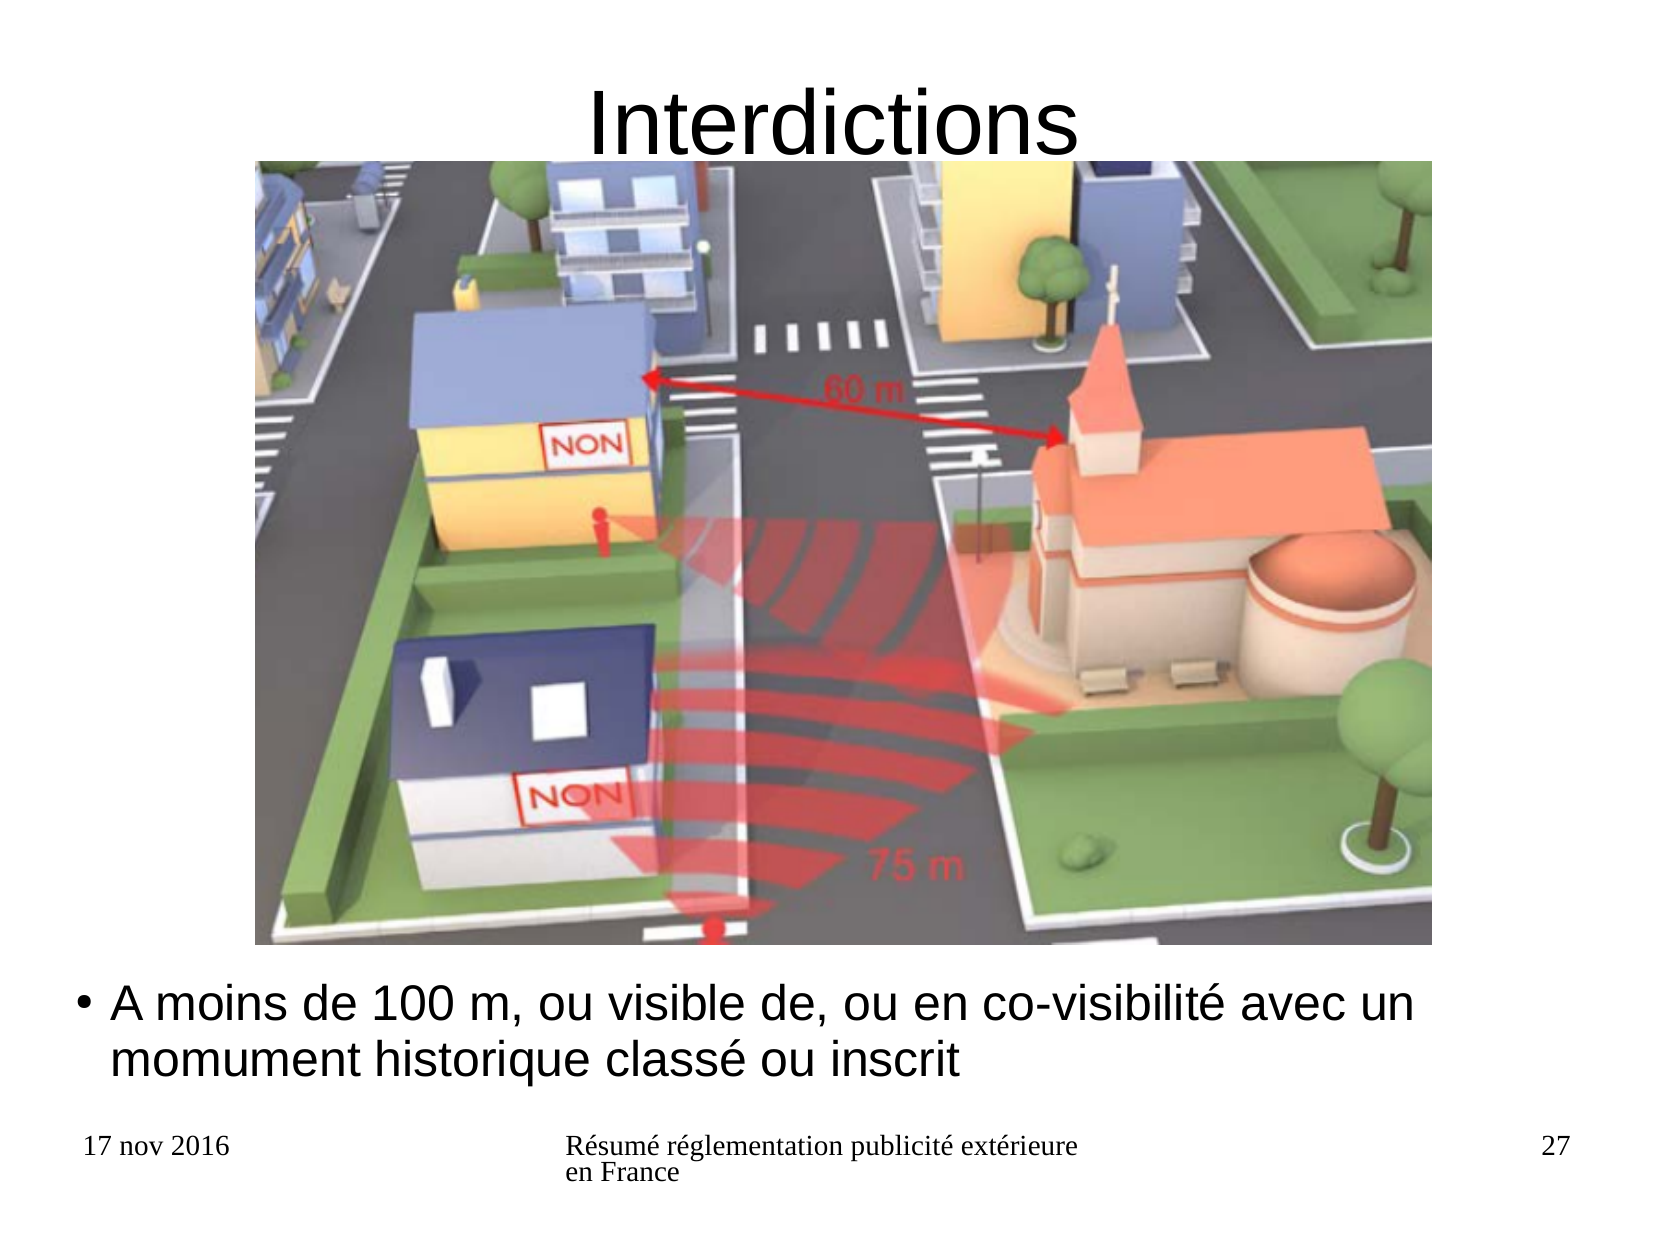

# Interdictions
A moins de 100 m, ou visible de, ou en co-visibilité avec un momument historique classé ou inscrit
17 nov 2016
Résumé réglementation publicité extérieure en France
27